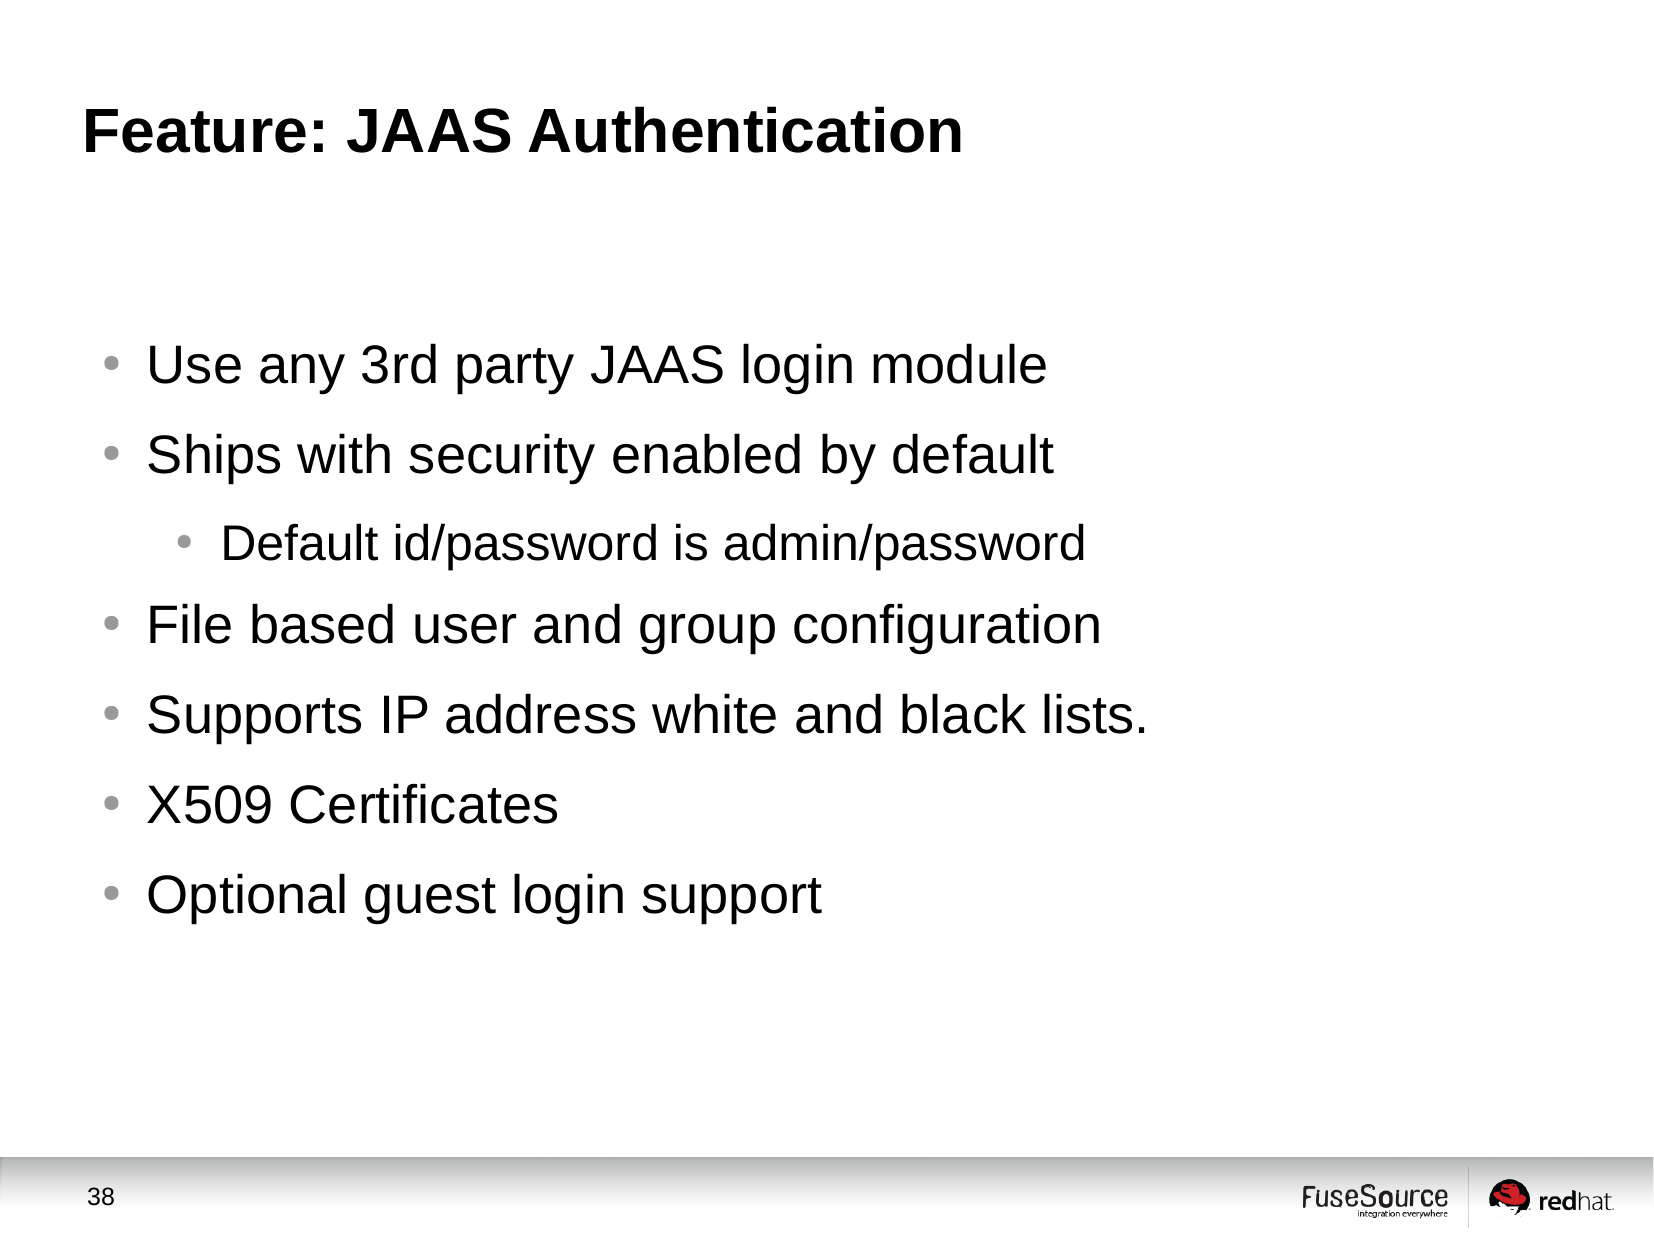

# Feature: JAAS Authentication
Use any 3rd party JAAS login module
Ships with security enabled by default
Default id/password is admin/password
File based user and group configuration
Supports IP address white and black lists.
X509 Certificates
Optional guest login support